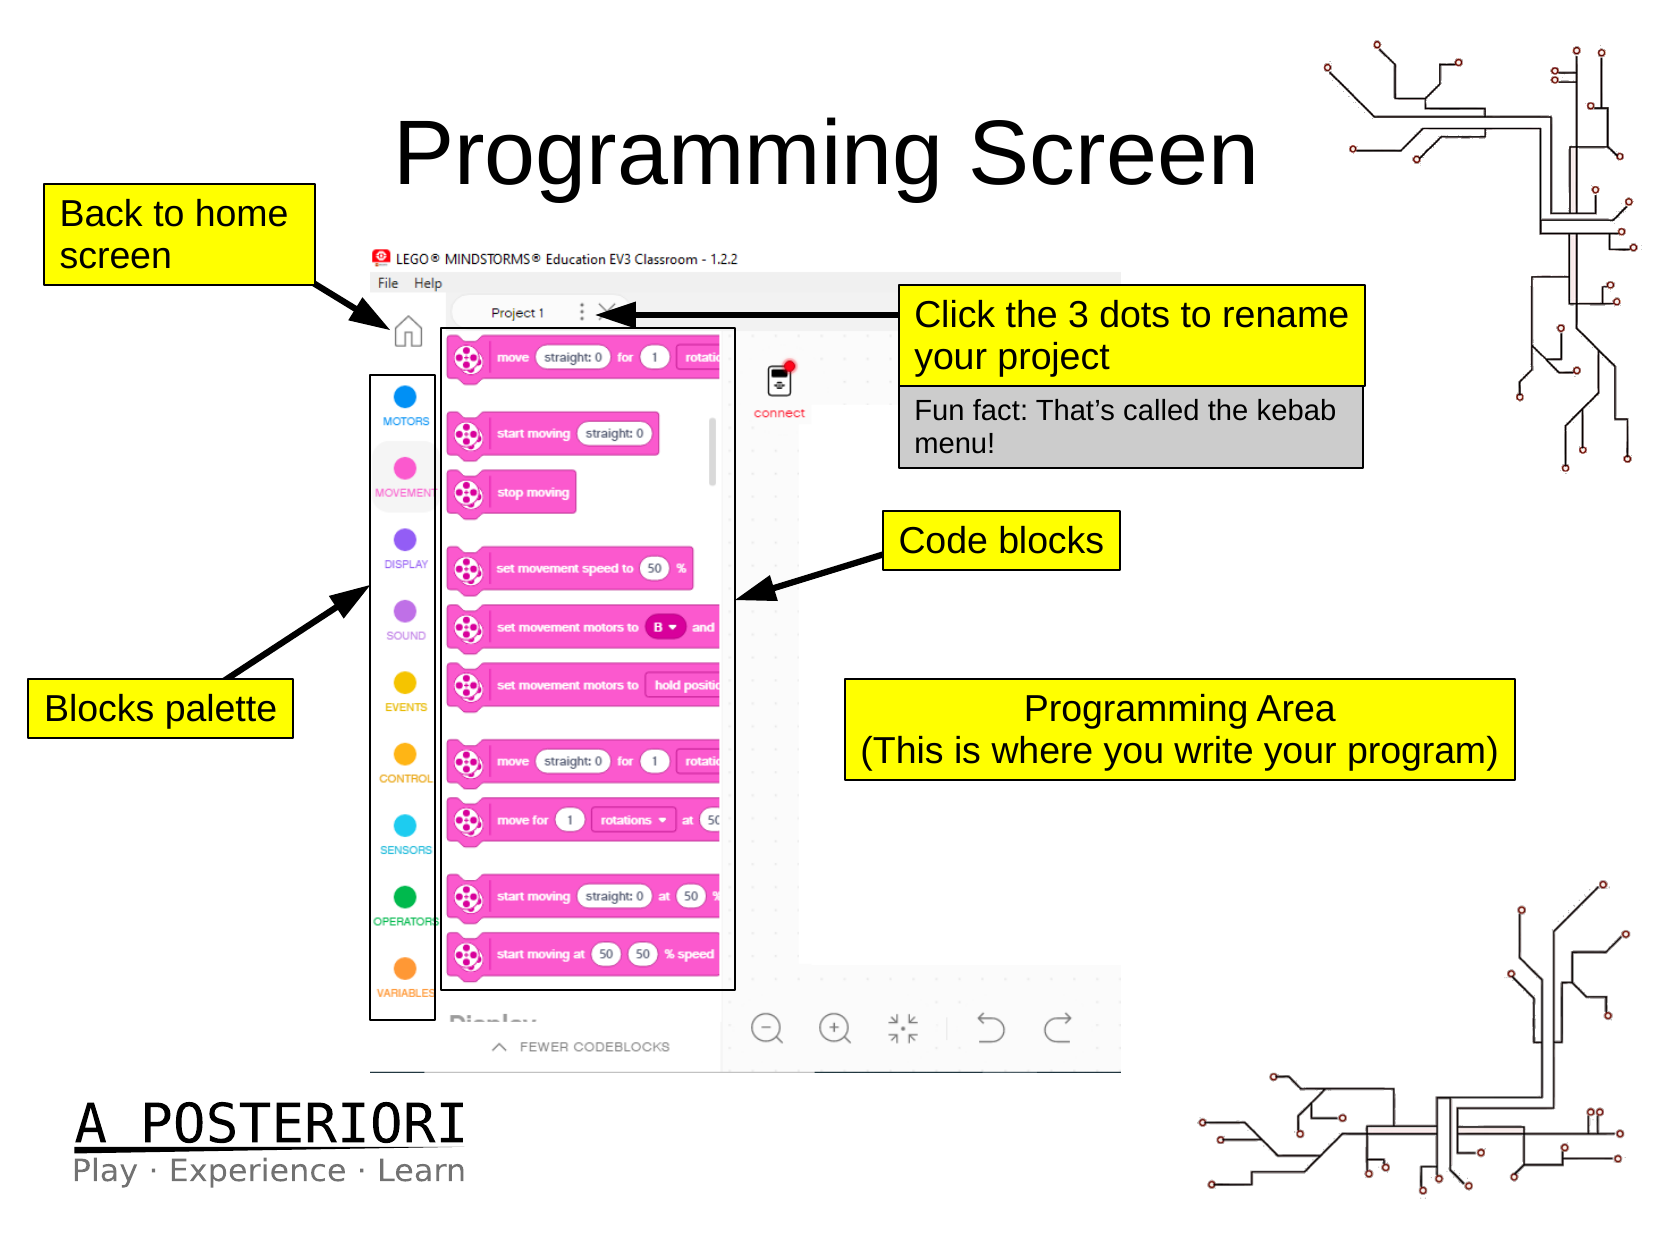

# Programming Screen
Back to home
screen
Click the 3 dots to rename
your project
Fun fact: That’s called the kebab menu!
Code blocks
Blocks palette
Programming Area
(This is where you write your program)